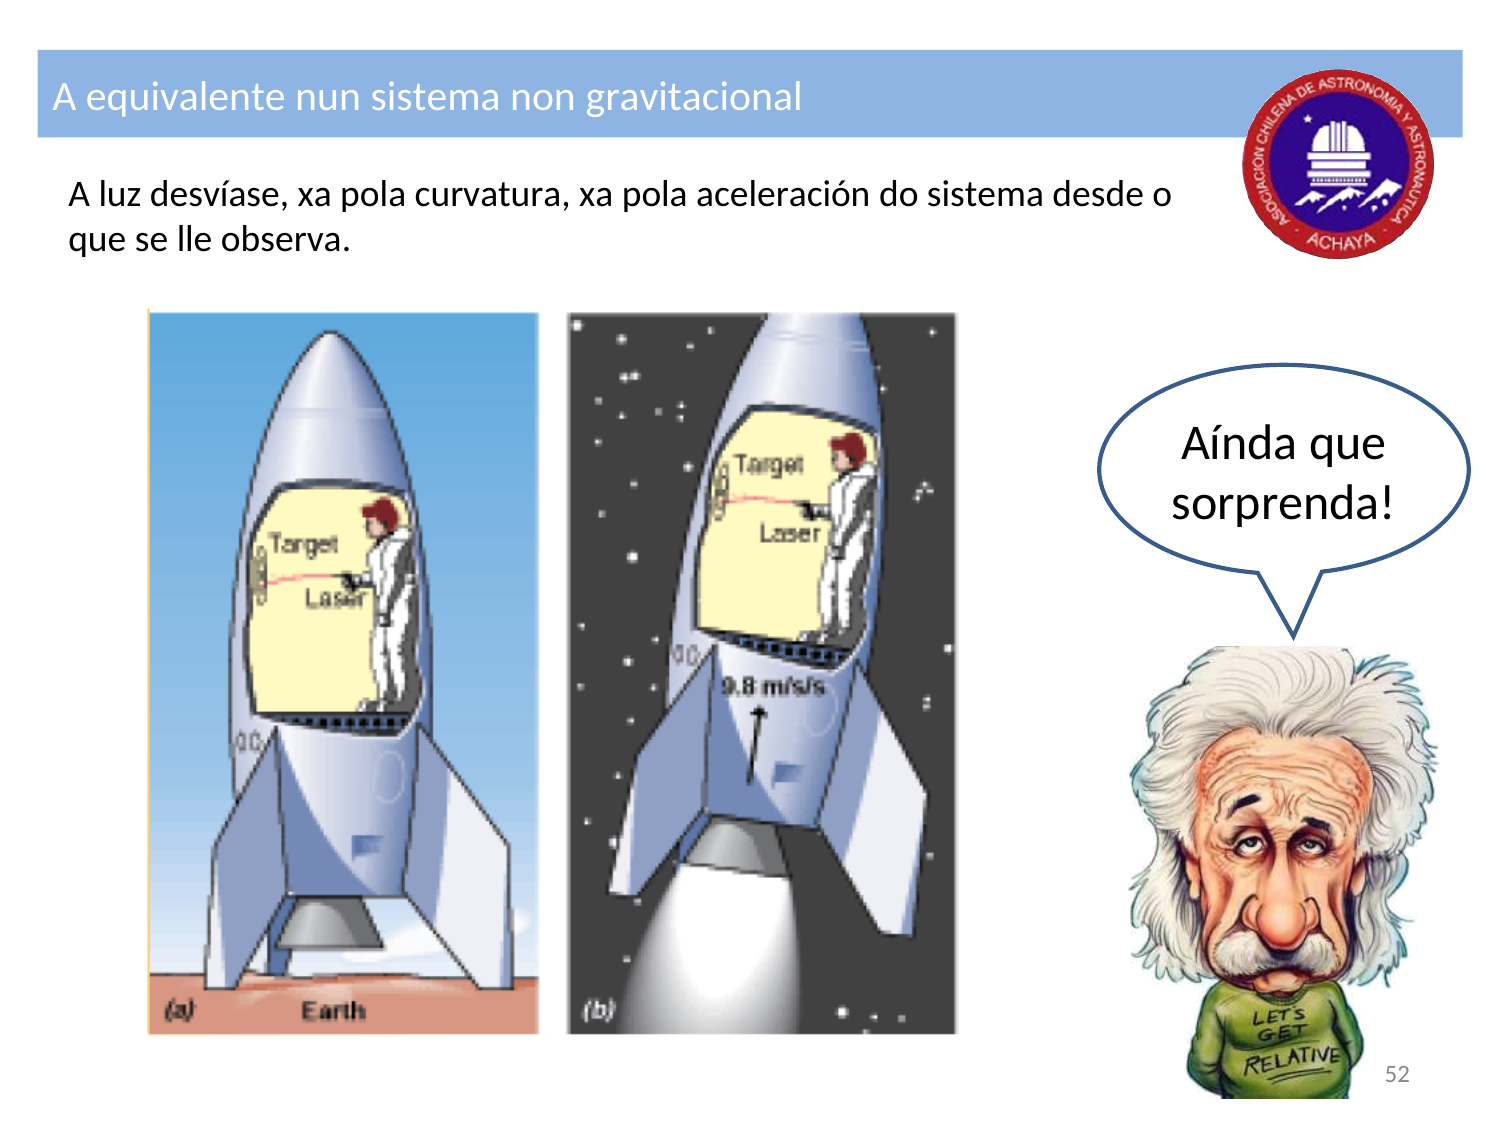

A equivalente nun sistema non gravitacional
A luz desvíase, xa pola curvatura, xa pola aceleración do sistema desde o que se lle observa.
Aínda que sorprenda!